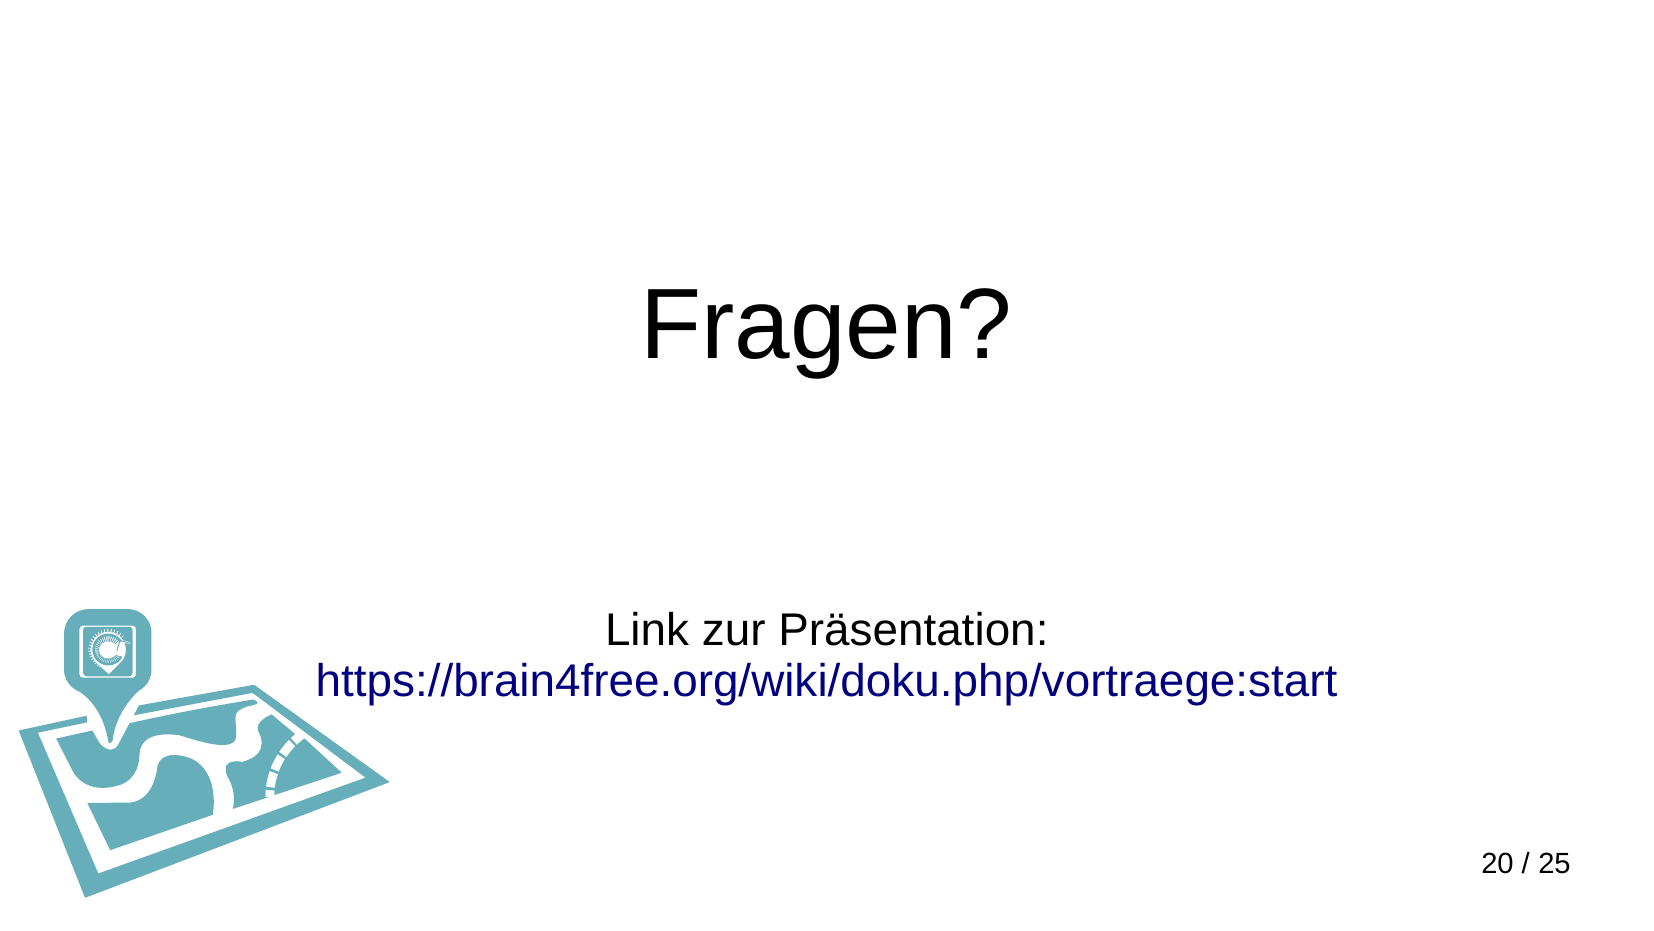

#
Fragen?
Link zur Präsentation:
https://brain4free.org/wiki/doku.php/vortraege:start
20